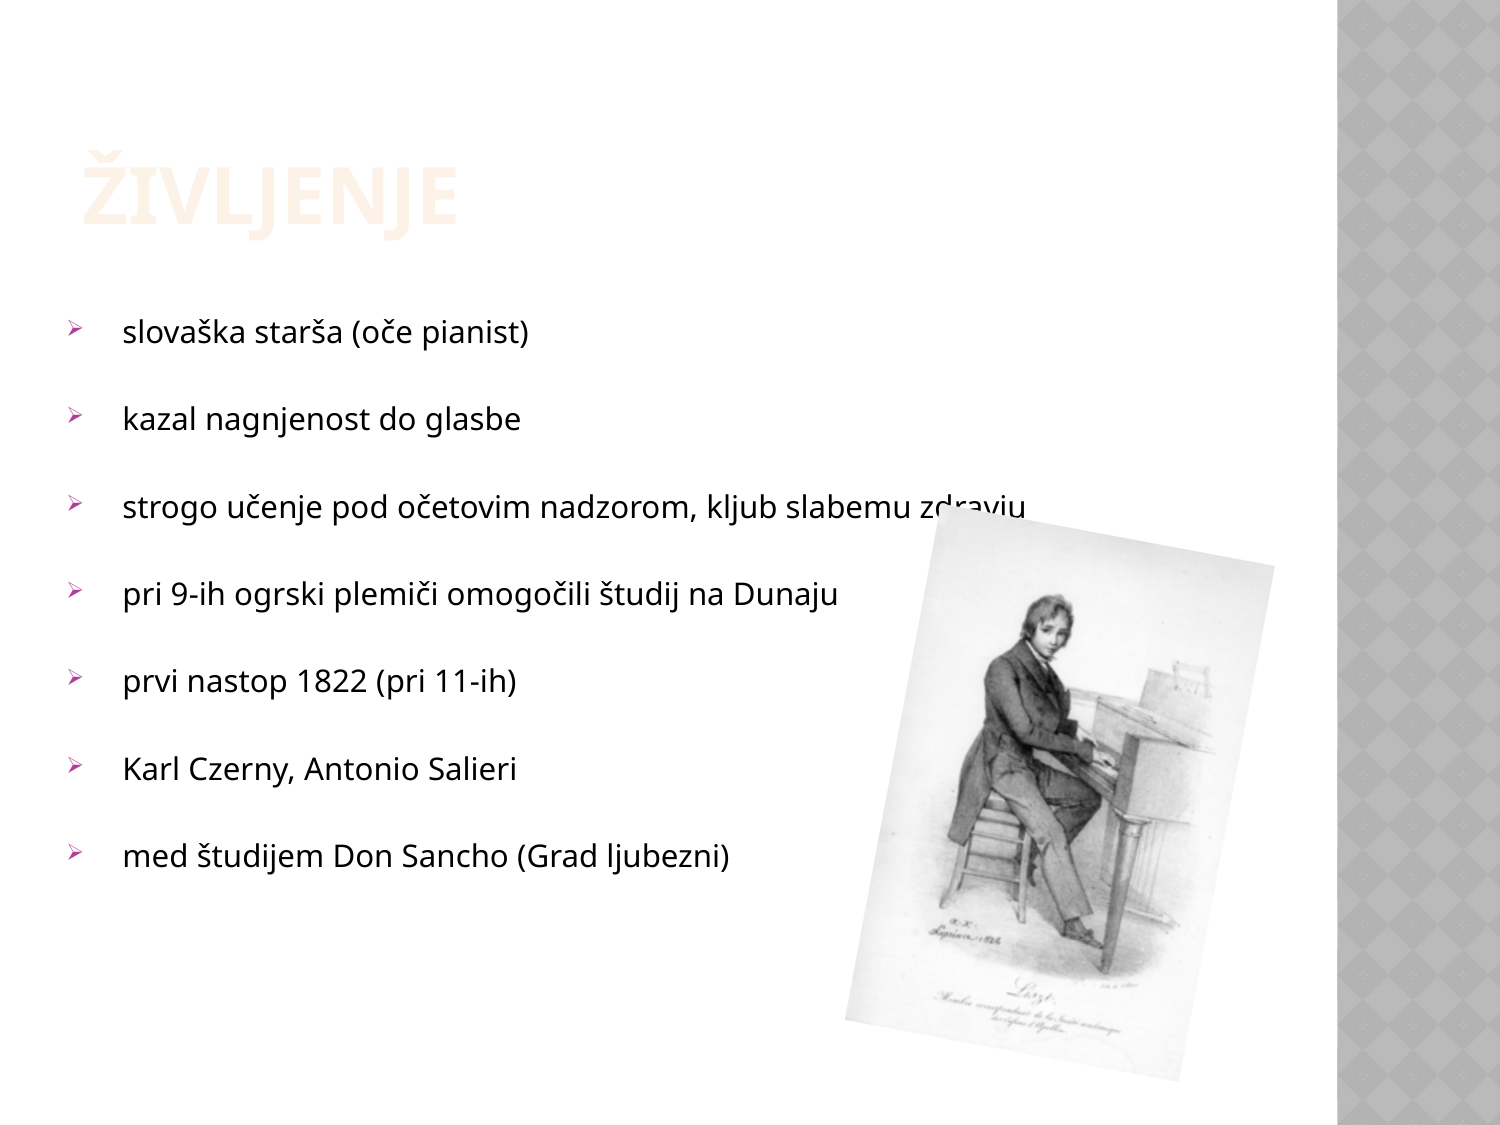

# ŽIVLJENJE
slovaška starša (oče pianist)
kazal nagnjenost do glasbe
strogo učenje pod očetovim nadzorom, kljub slabemu zdravju
pri 9-ih ogrski plemiči omogočili študij na Dunaju
prvi nastop 1822 (pri 11-ih)
Karl Czerny, Antonio Salieri
med študijem Don Sancho (Grad ljubezni)